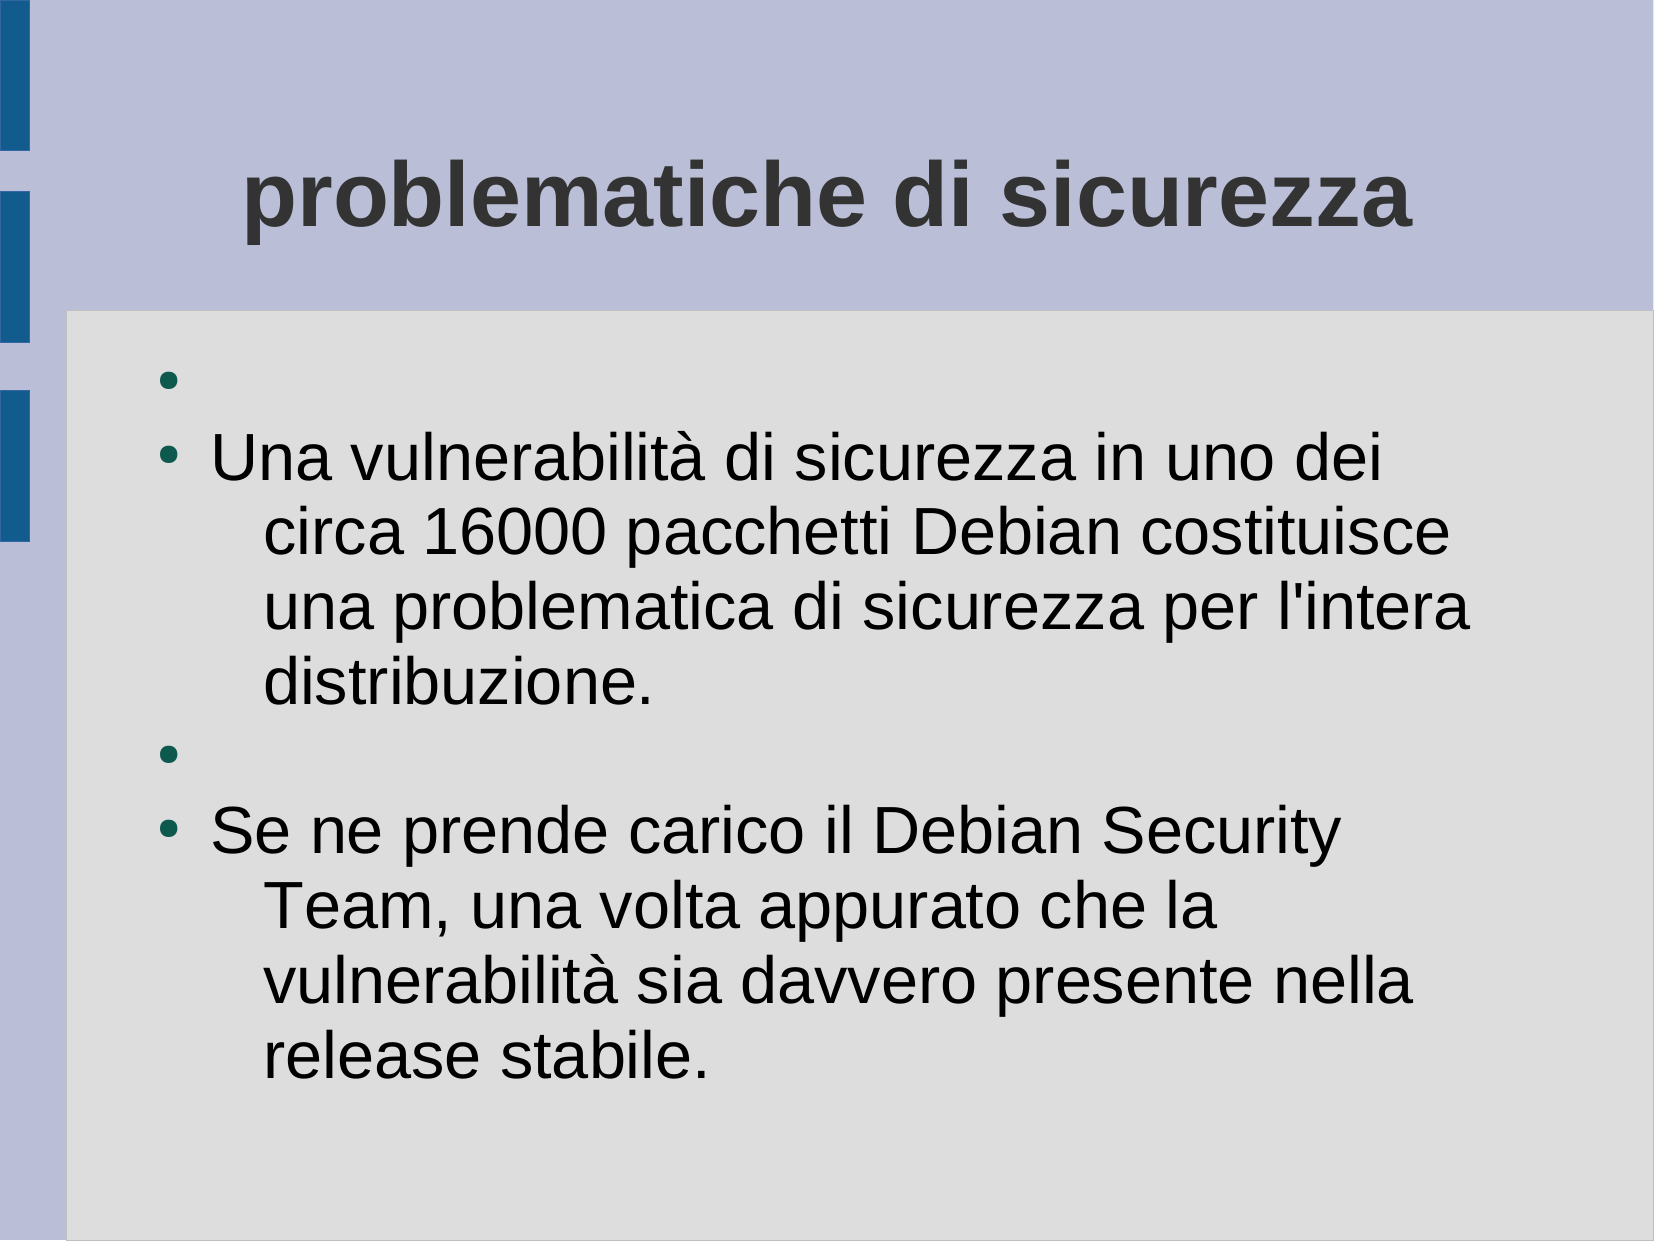

# problematiche di sicurezza
Una vulnerabilità di sicurezza in uno dei circa 16000 pacchetti Debian costituisce una problematica di sicurezza per l'intera distribuzione.
Se ne prende carico il Debian Security Team, una volta appurato che la vulnerabilità sia davvero presente nella release stabile.